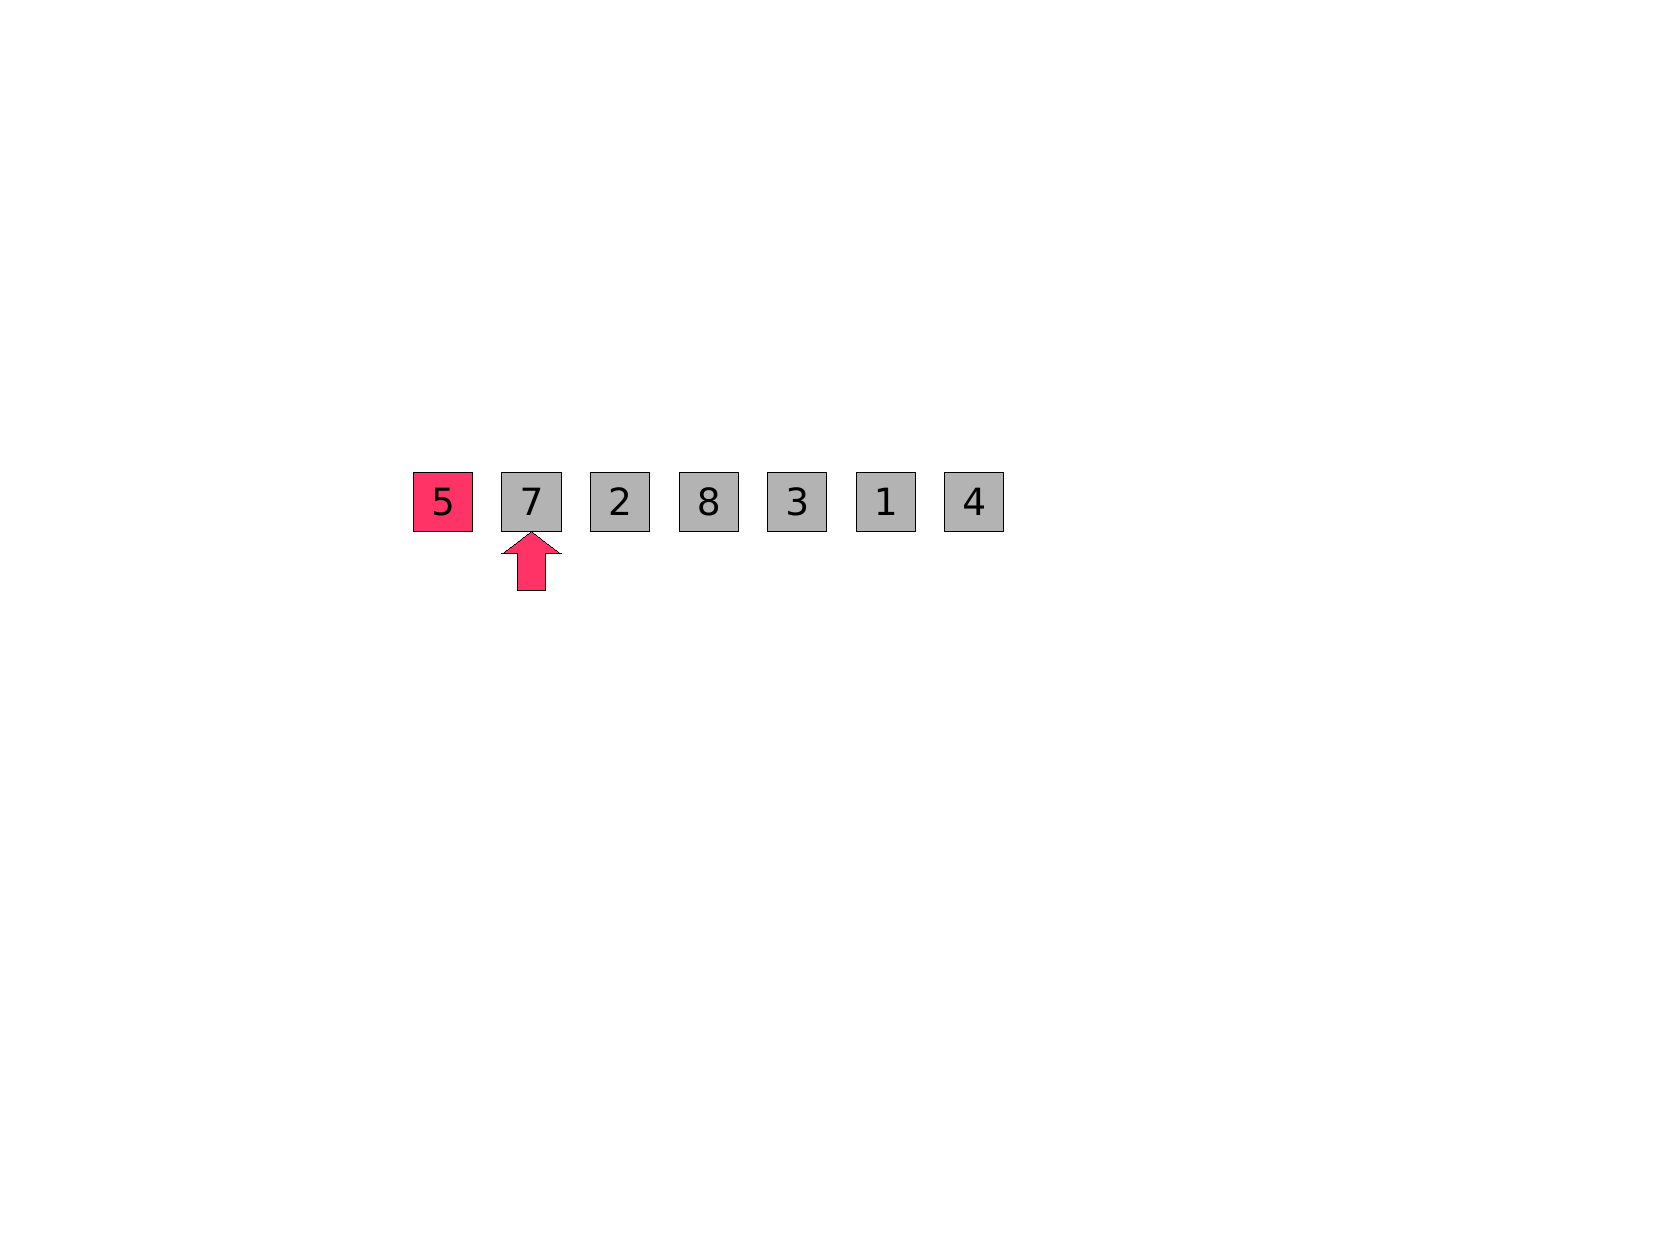

5
7
2
8
3
1
4